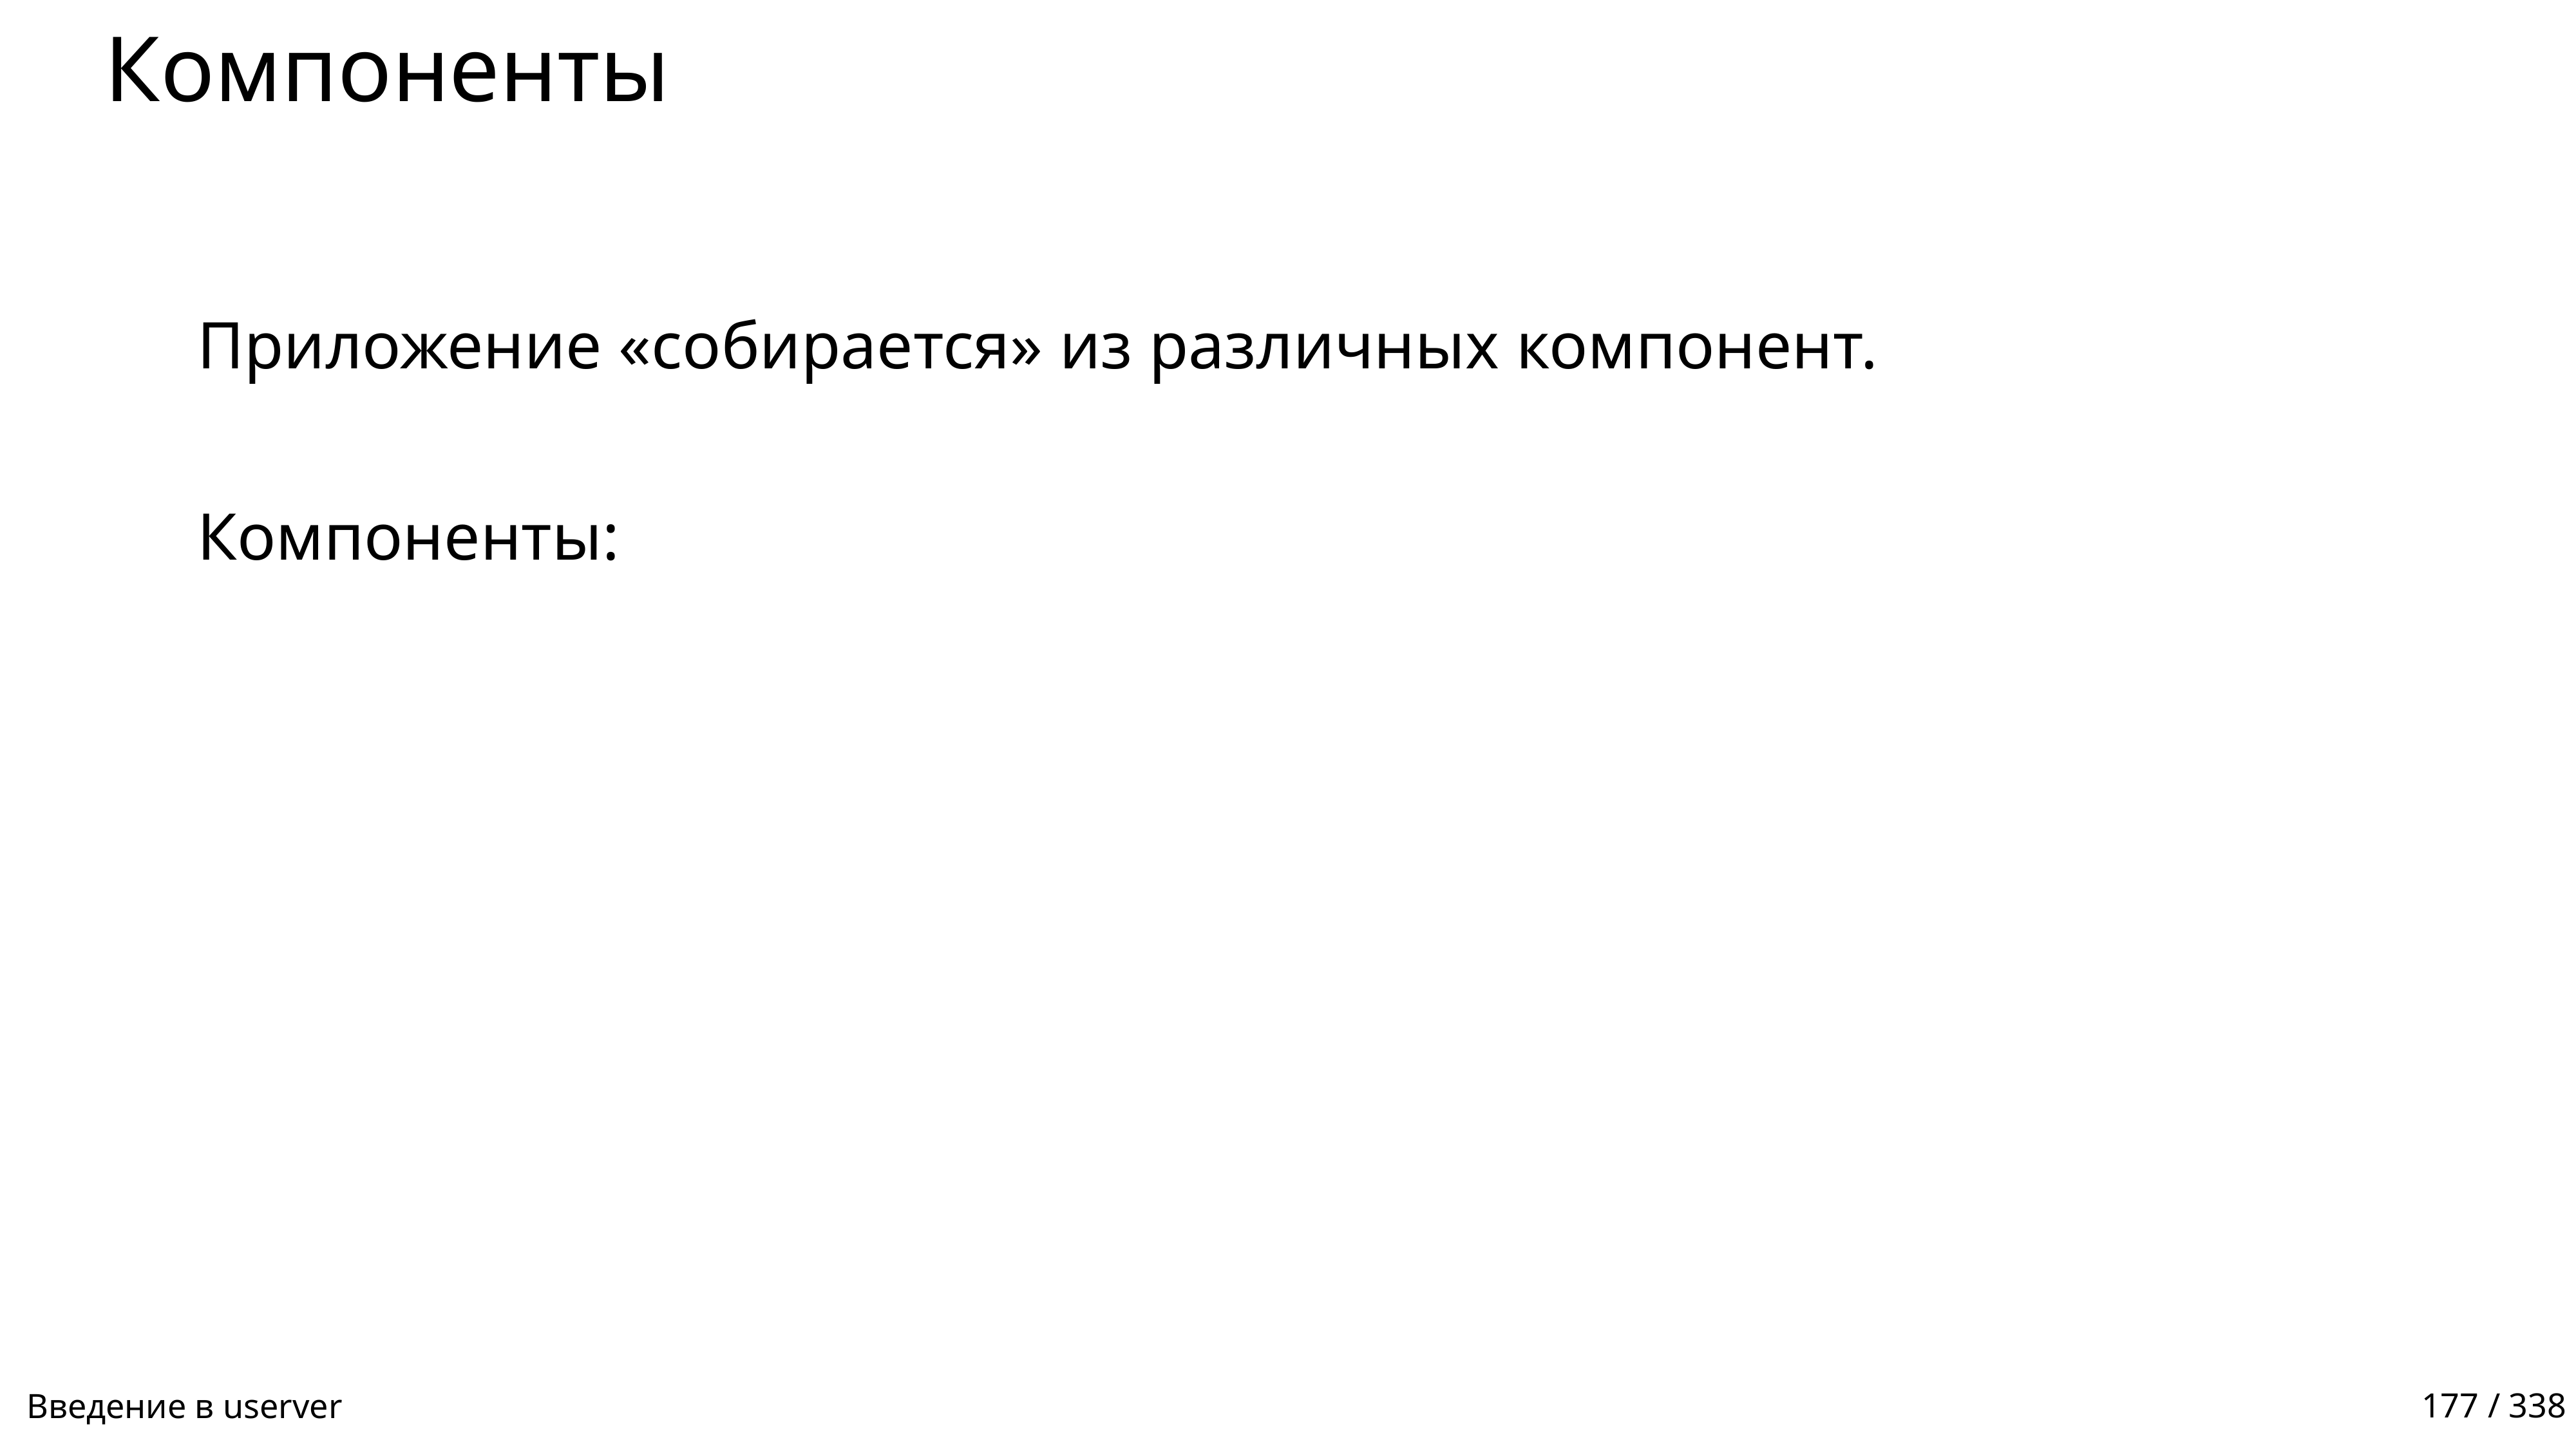

Компоненты
# Приложение «собирается» из различных компонент.
Компоненты:
Введение в userver